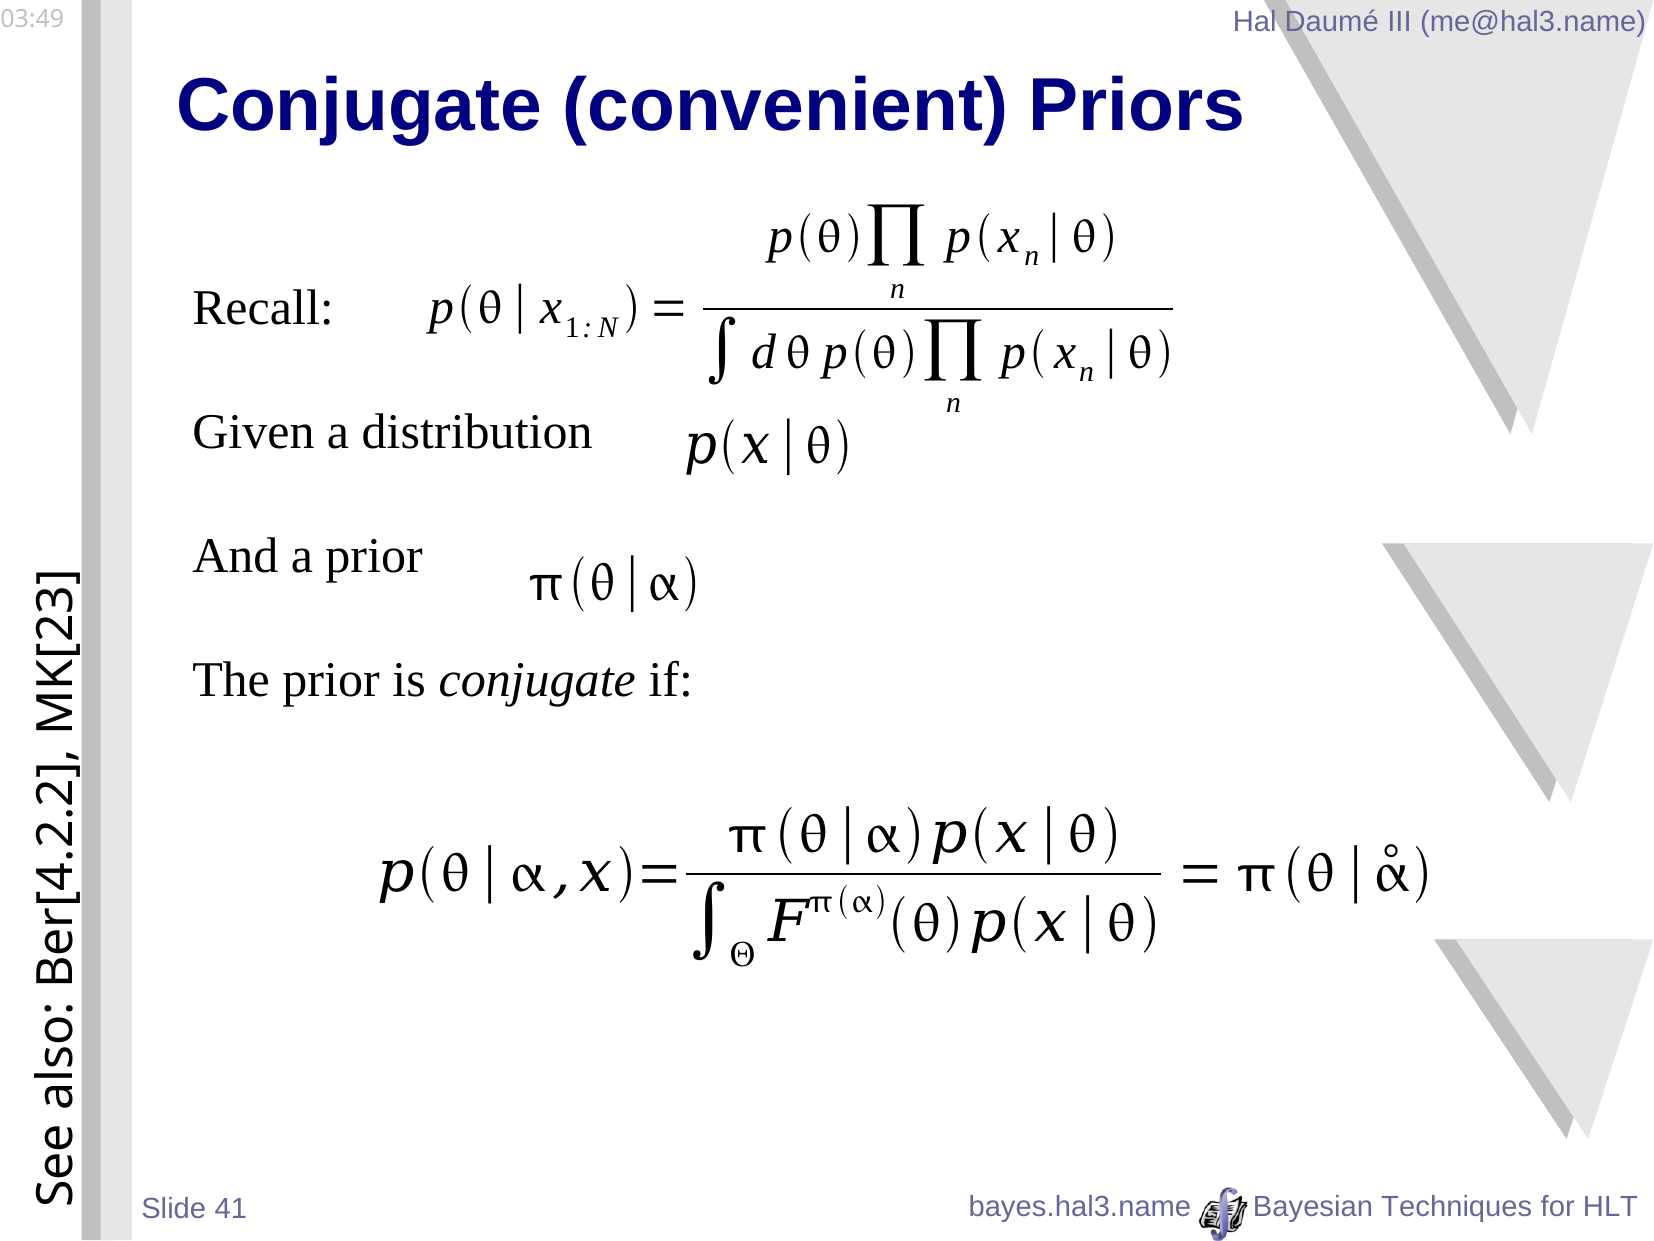

# Conjugate (convenient) Priors
Recall:
Given a distribution
And a prior
The prior is conjugate if:
See also: Ber[4.2.2], MK[23]